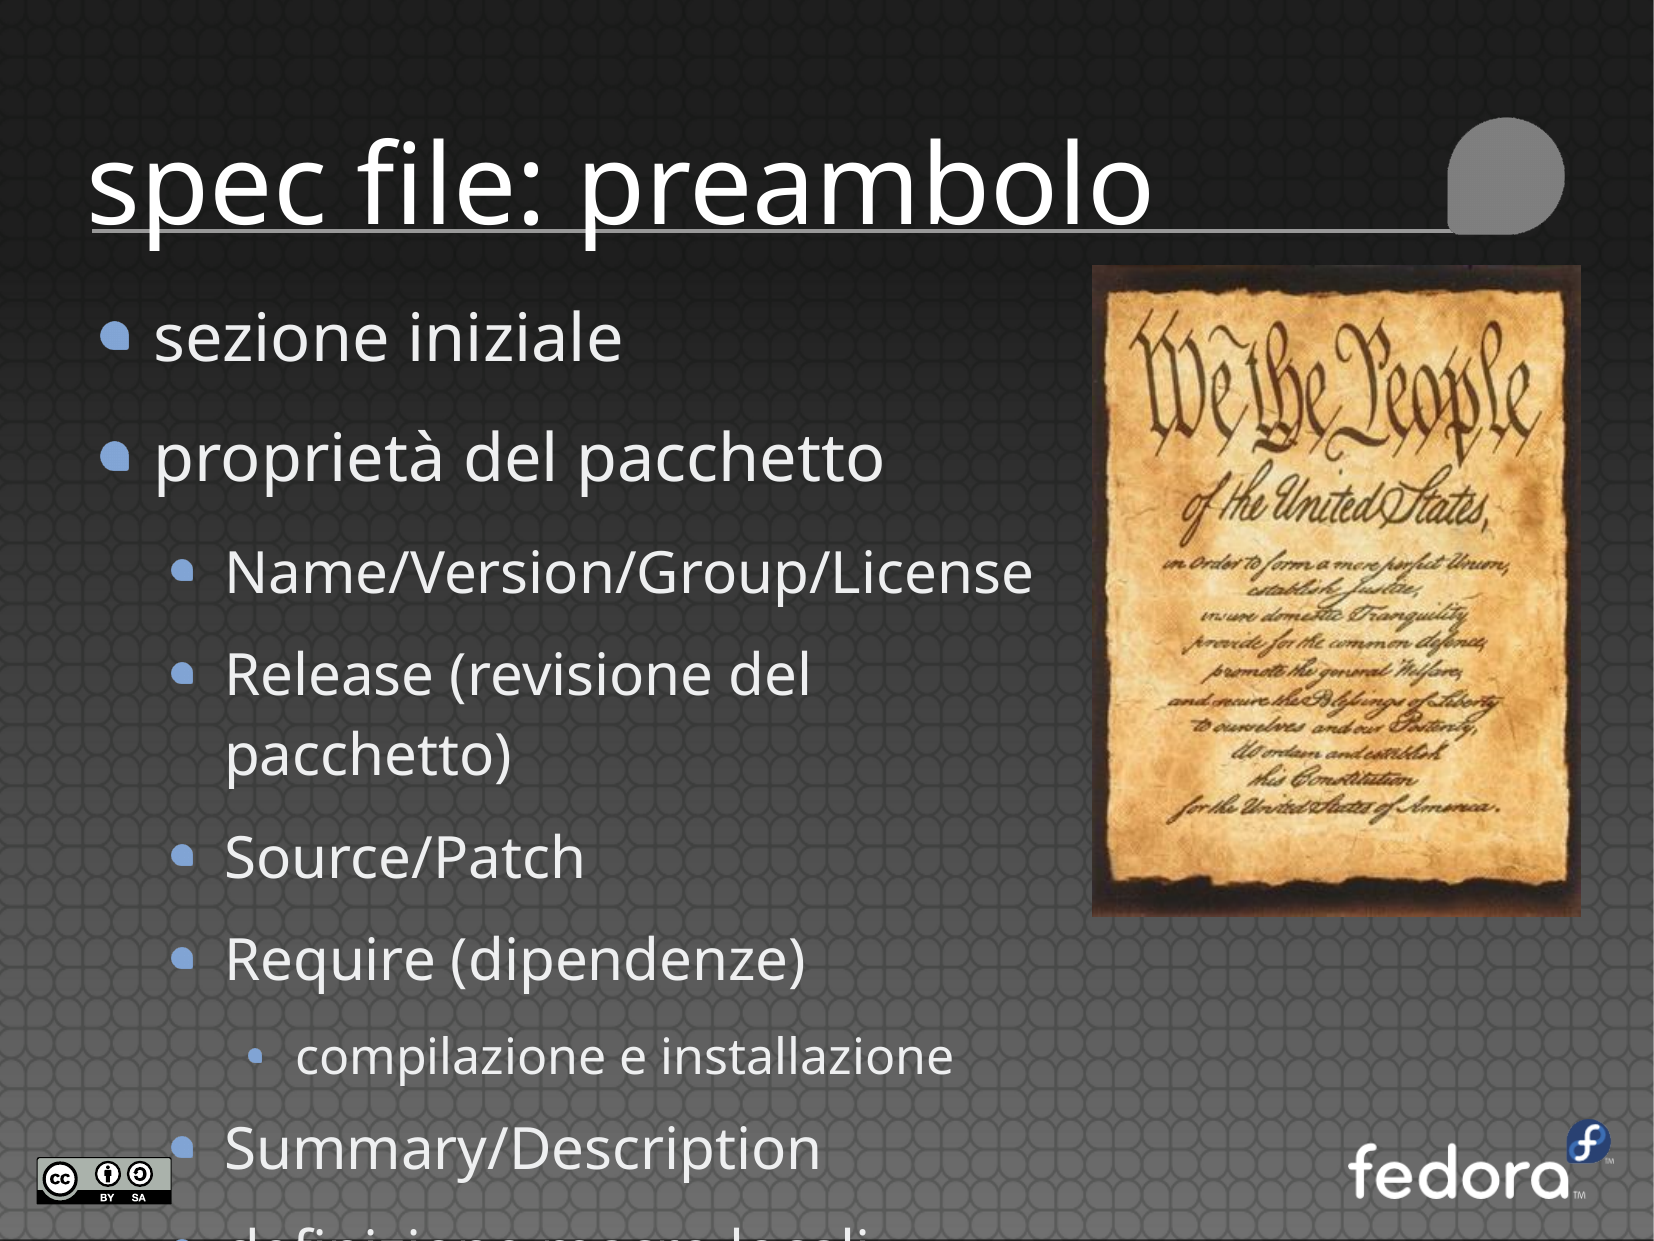

# spec file: preambolo
sezione iniziale
proprietà del pacchetto
Name/Version/Group/License
Release (revisione del pacchetto)
Source/Patch
Require (dipendenze)
compilazione e installazione
Summary/Description
definizione macro locali